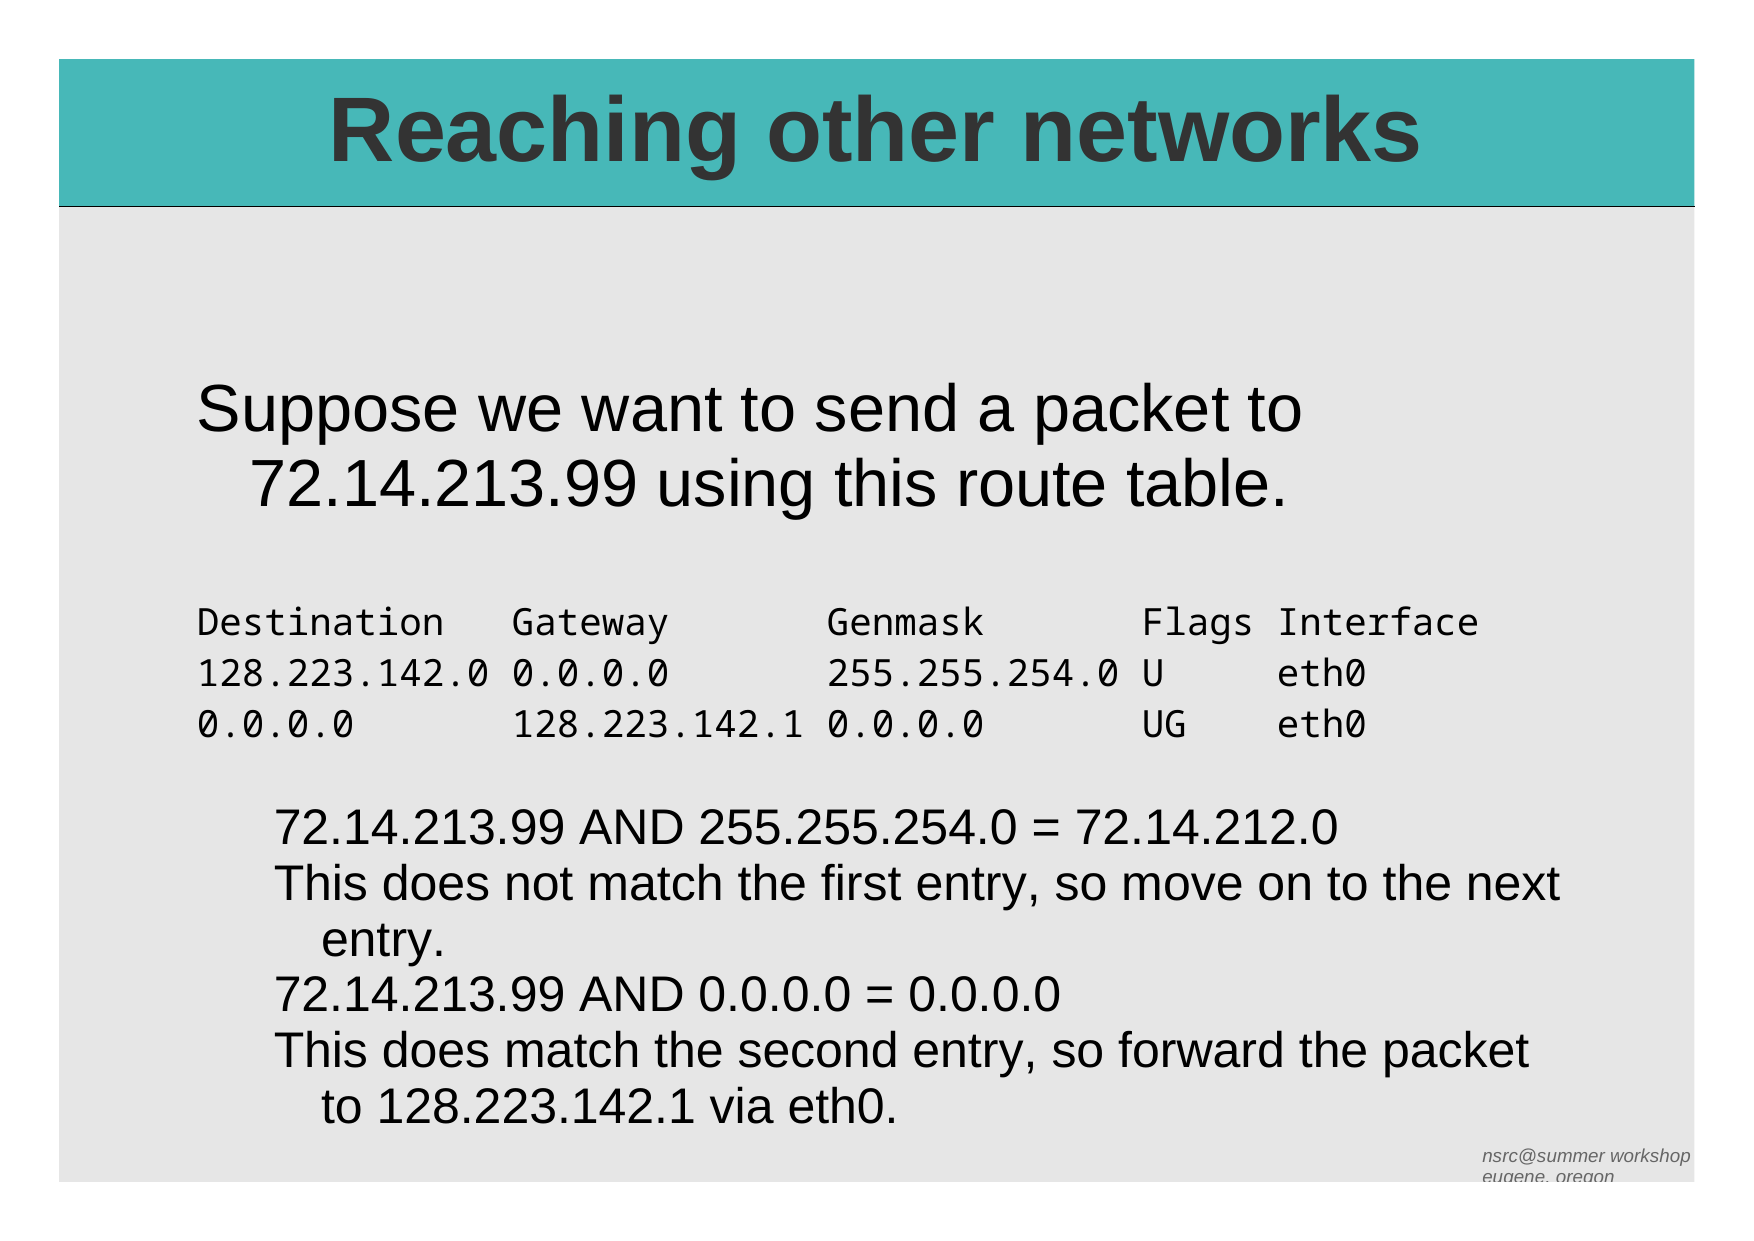

# Reaching other networks
Suppose we want to send a packet to 72.14.213.99 using this route table.
Destination Gateway Genmask Flags Interface
128.223.142.0 0.0.0.0 255.255.254.0 U eth0
0.0.0.0 128.223.142.1 0.0.0.0 UG eth0
72.14.213.99 AND 255.255.254.0 = 72.14.212.0
This does not match the first entry, so move on to the next entry.
72.14.213.99 AND 0.0.0.0 = 0.0.0.0
This does match the second entry, so forward the packet to 128.223.142.1 via eth0.